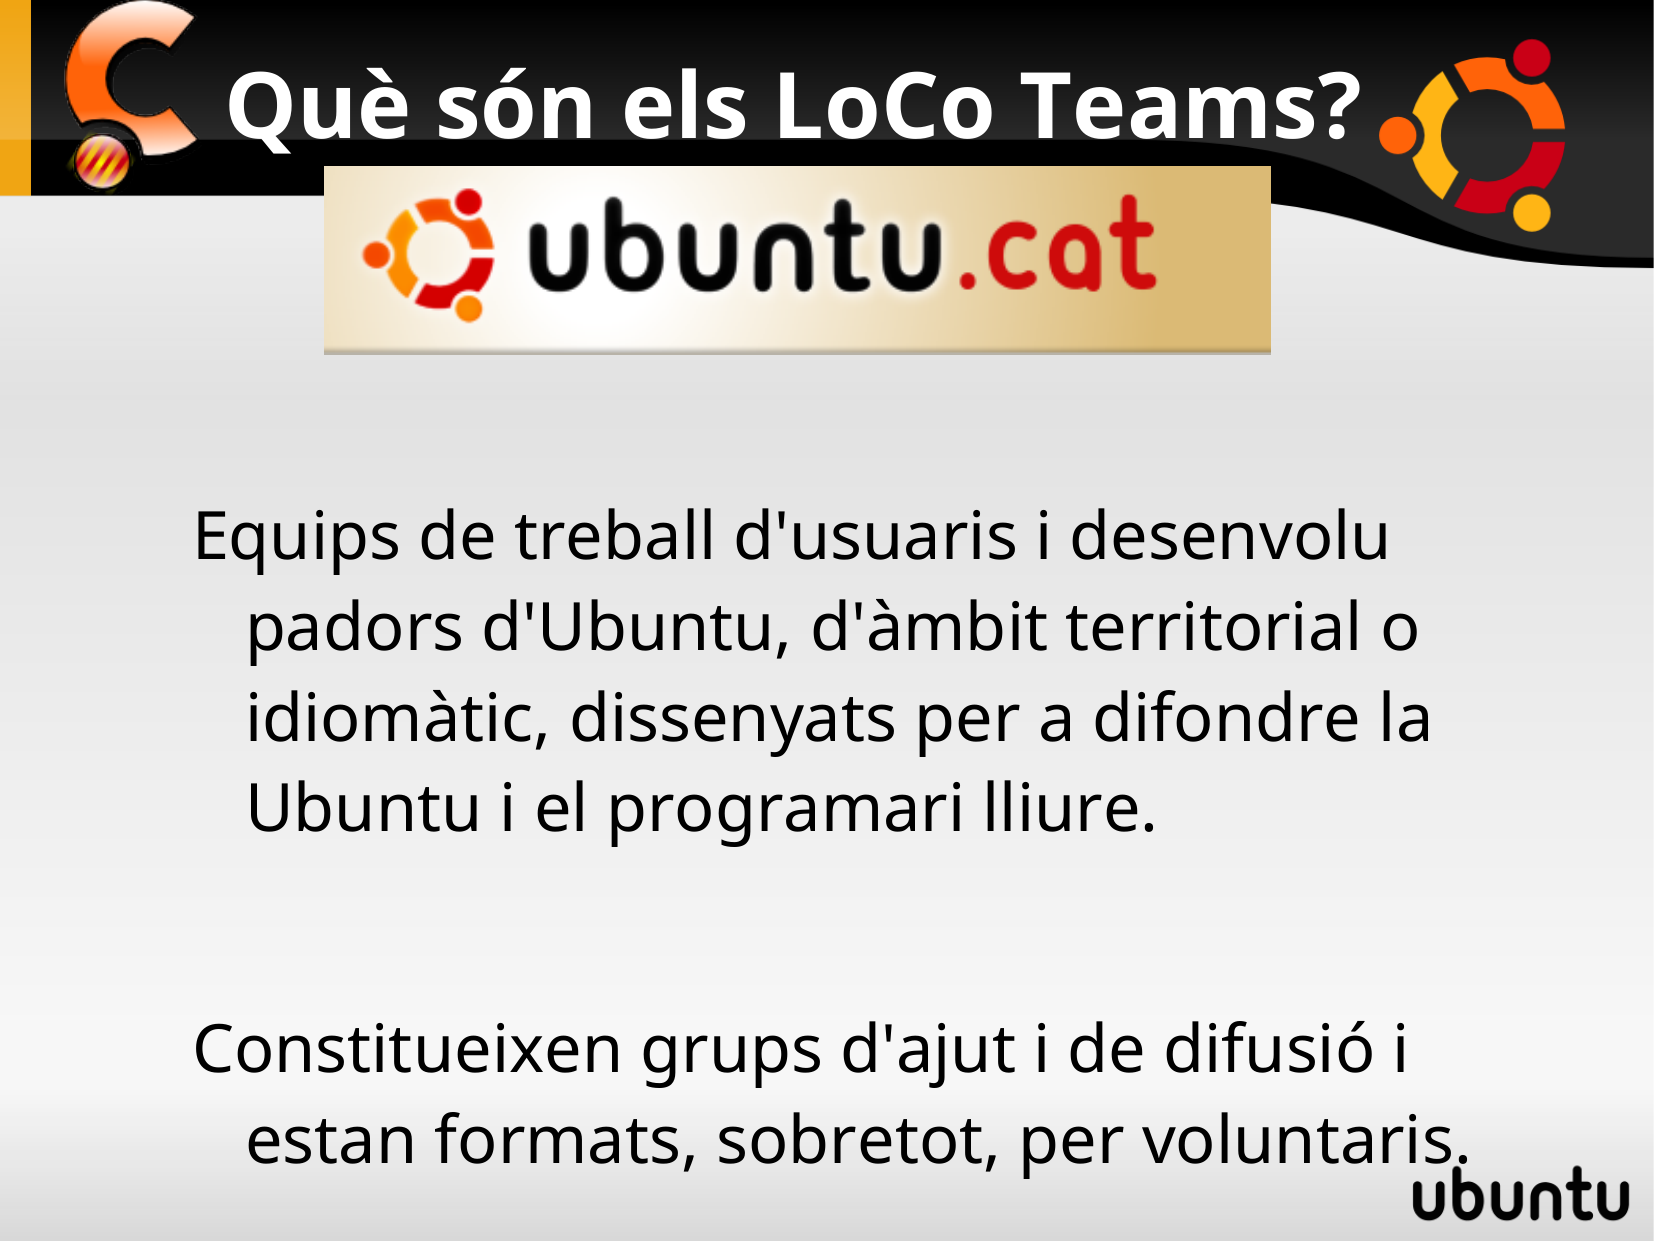

# Què són els LoCo Teams?
Equips de treball d'usuaris i desenvolu­padors d'Ubuntu, d'àmbit territorial o idiomàtic, dissenyats per a difondre la Ubuntu i el programari lliure.
Constitueixen grups d'ajut i de difusió i estan formats, sobretot, per voluntaris.